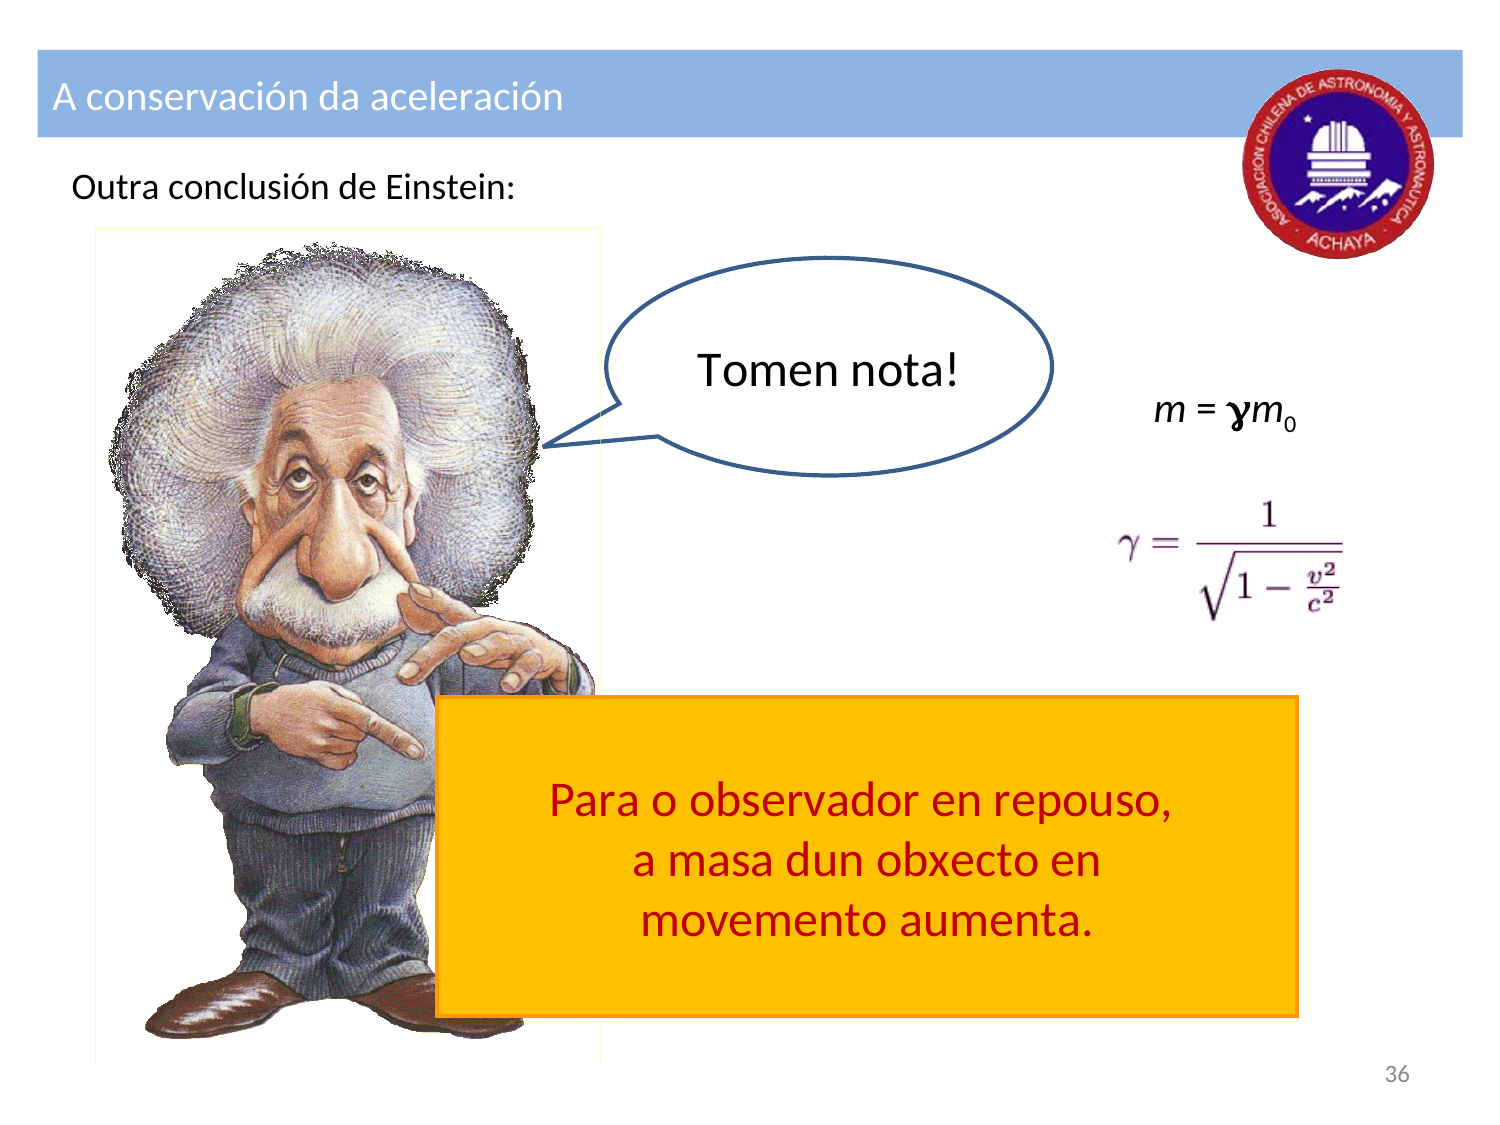

A conservación da aceleración
Outra conclusión de Einstein:
Tomen nota!
m = m0
Para o observador en repouso,
a masa dun obxecto en
movemento aumenta.